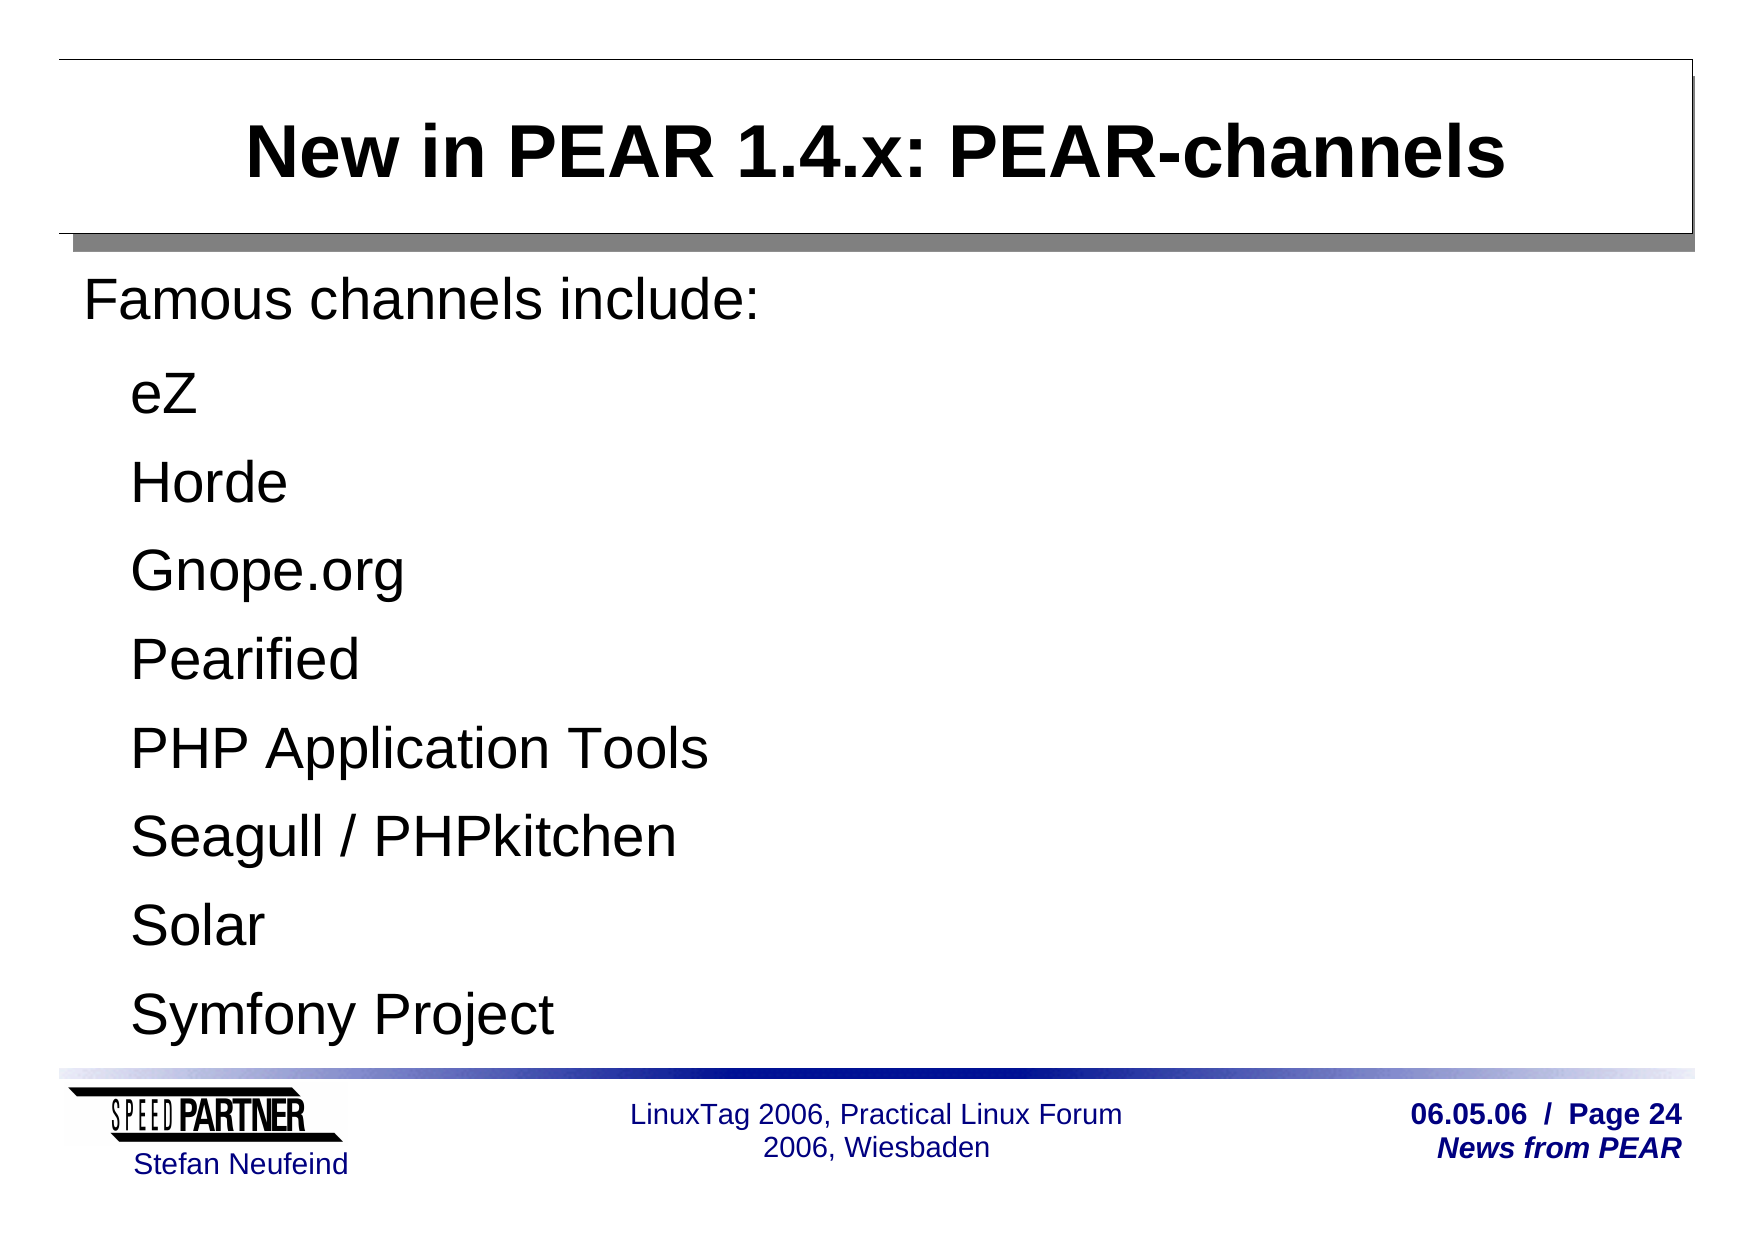

# New in PEAR 1.4.x: PEAR-channels
Famous channels include:
eZ
Horde
Gnope.org
Pearified
PHP Application Tools
Seagull / PHPkitchen
Solar
Symfony Project